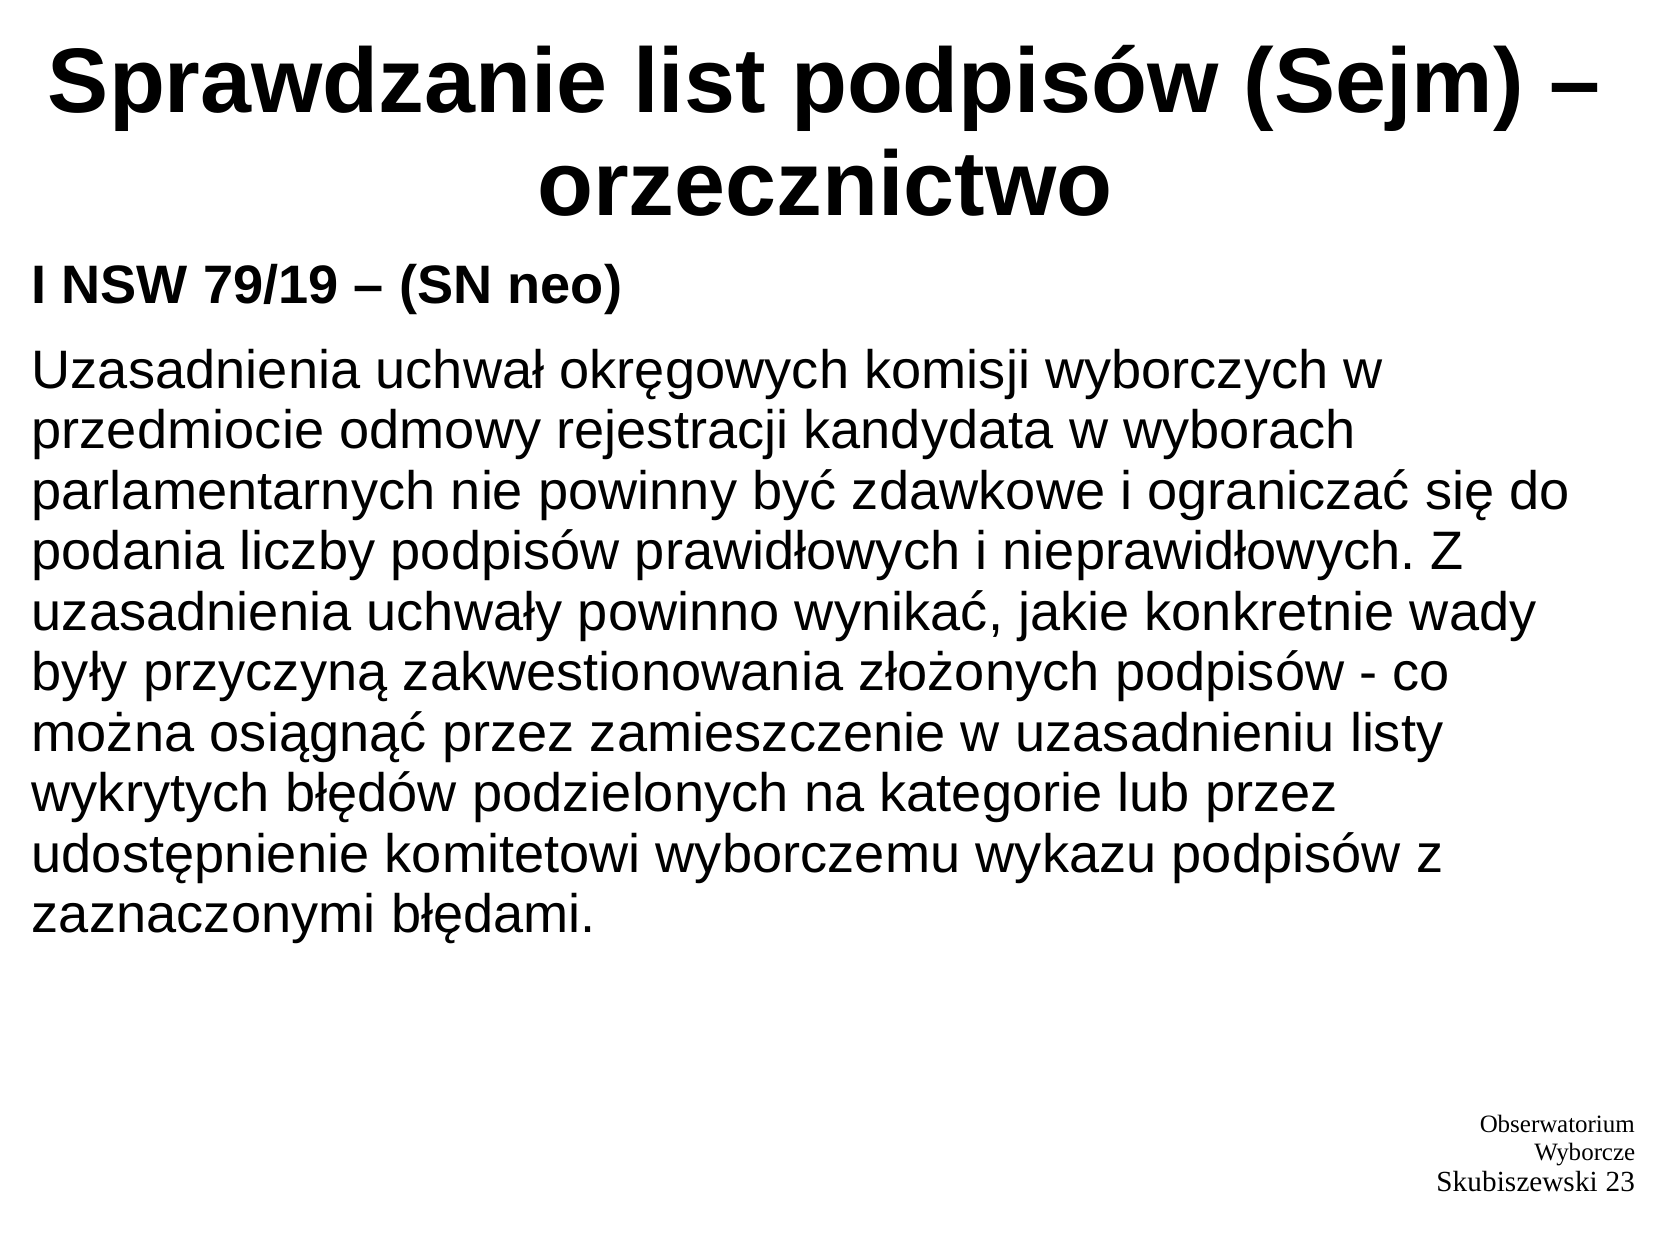

# Sprawdzanie list podpisów (Sejm) – orzecznictwo
I NSW 79/19 – (SN neo)
Uzasadnienia uchwał okręgowych komisji wyborczych w przedmiocie odmowy rejestracji kandydata w wyborach parlamentarnych nie powinny być zdawkowe i ograniczać się do podania liczby podpisów prawidłowych i nieprawidłowych. Z uzasadnienia uchwały powinno wynikać, jakie konkretnie wady były przyczyną zakwestionowania złożonych podpisów - co można osiągnąć przez zamieszczenie w uzasadnieniu listy wykrytych błędów podzielonych na kategorie lub przez udostępnienie komitetowi wyborczemu wykazu podpisów z zaznaczonymi błędami.
23